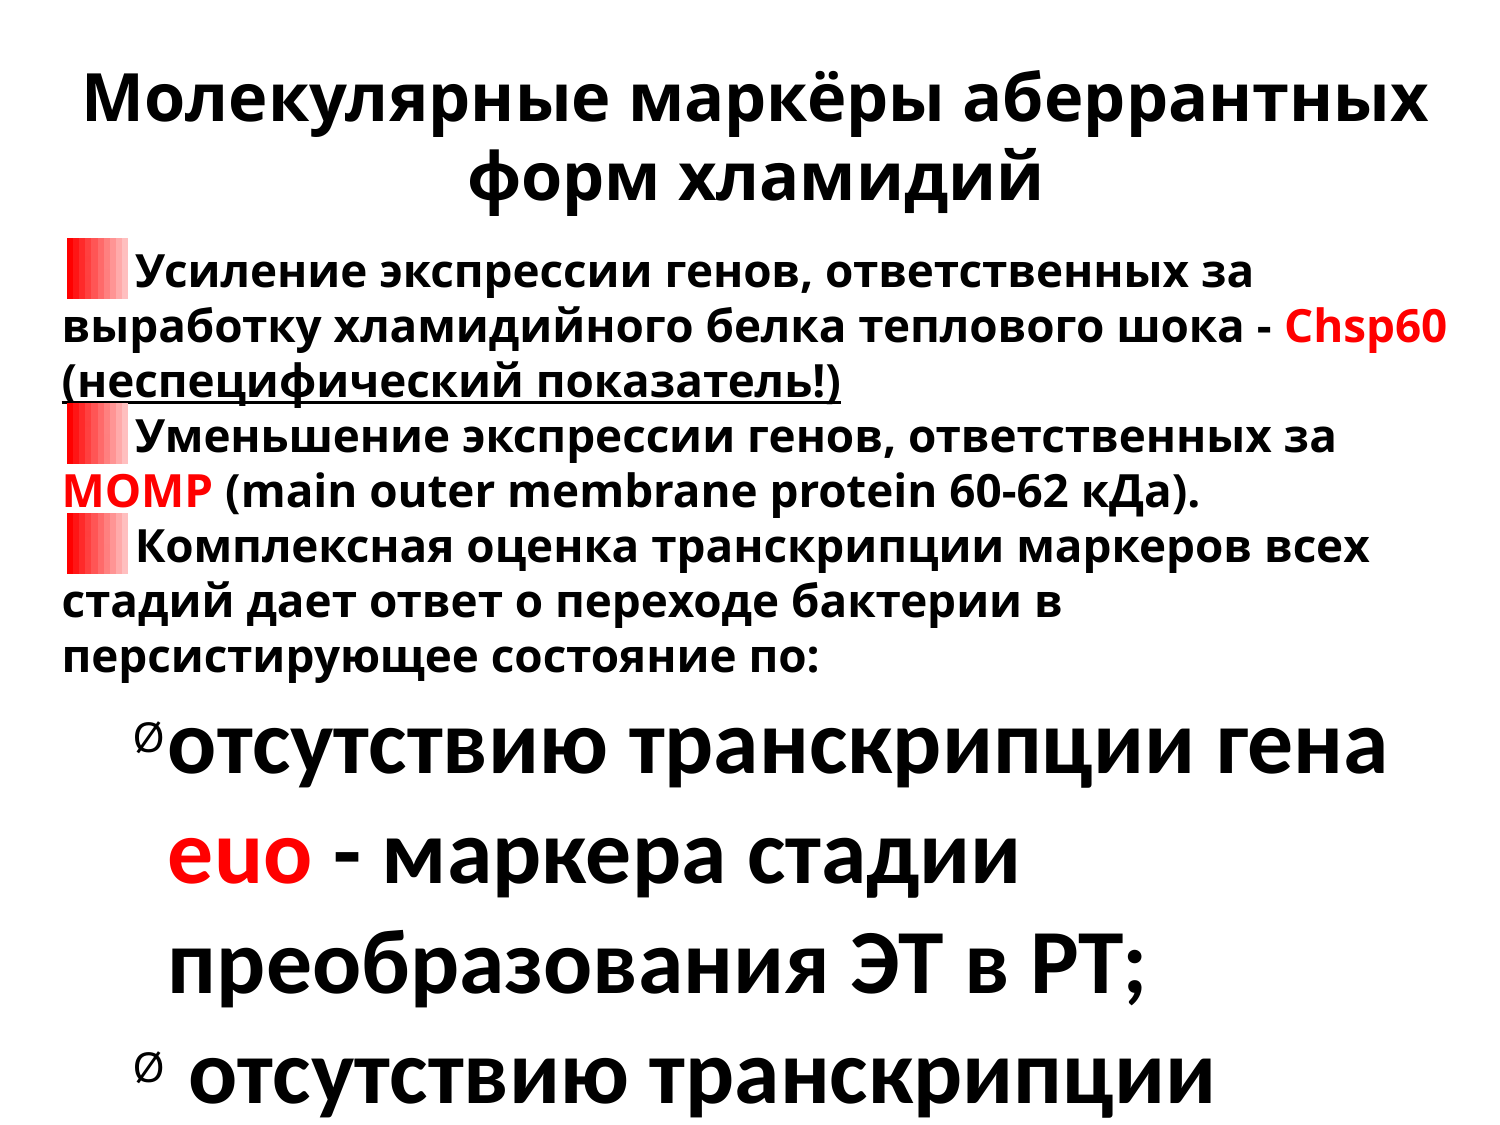

# Молекулярные маркёры аберрантных форм хламидий
Усиление экспрессии генов, ответственных за выработку хламидийного белка теплового шока - Сhsp60 (неспецифический показатель!)
Уменьшение экспрессии генов, ответственных за МОМР (main outer membrane protein 60-62 кДа).
Комплексная оценка транскрипции маркеров всех стадий дает ответ о переходе бактерии в персистирующее состояние по:
отсутствию транскрипции гена euo - маркера стадии преобразования ЭТ в РТ;
 отсутствию транскрипции генов Ftsk, σ-факторов 28 и 66, YgeD - контролирующих деление РТ хламидий;
 отсутствию транскрипции генов 60srp, 15srp, crp, hstA, hstB – отвечающих за преобразование РТ в ЭТ.